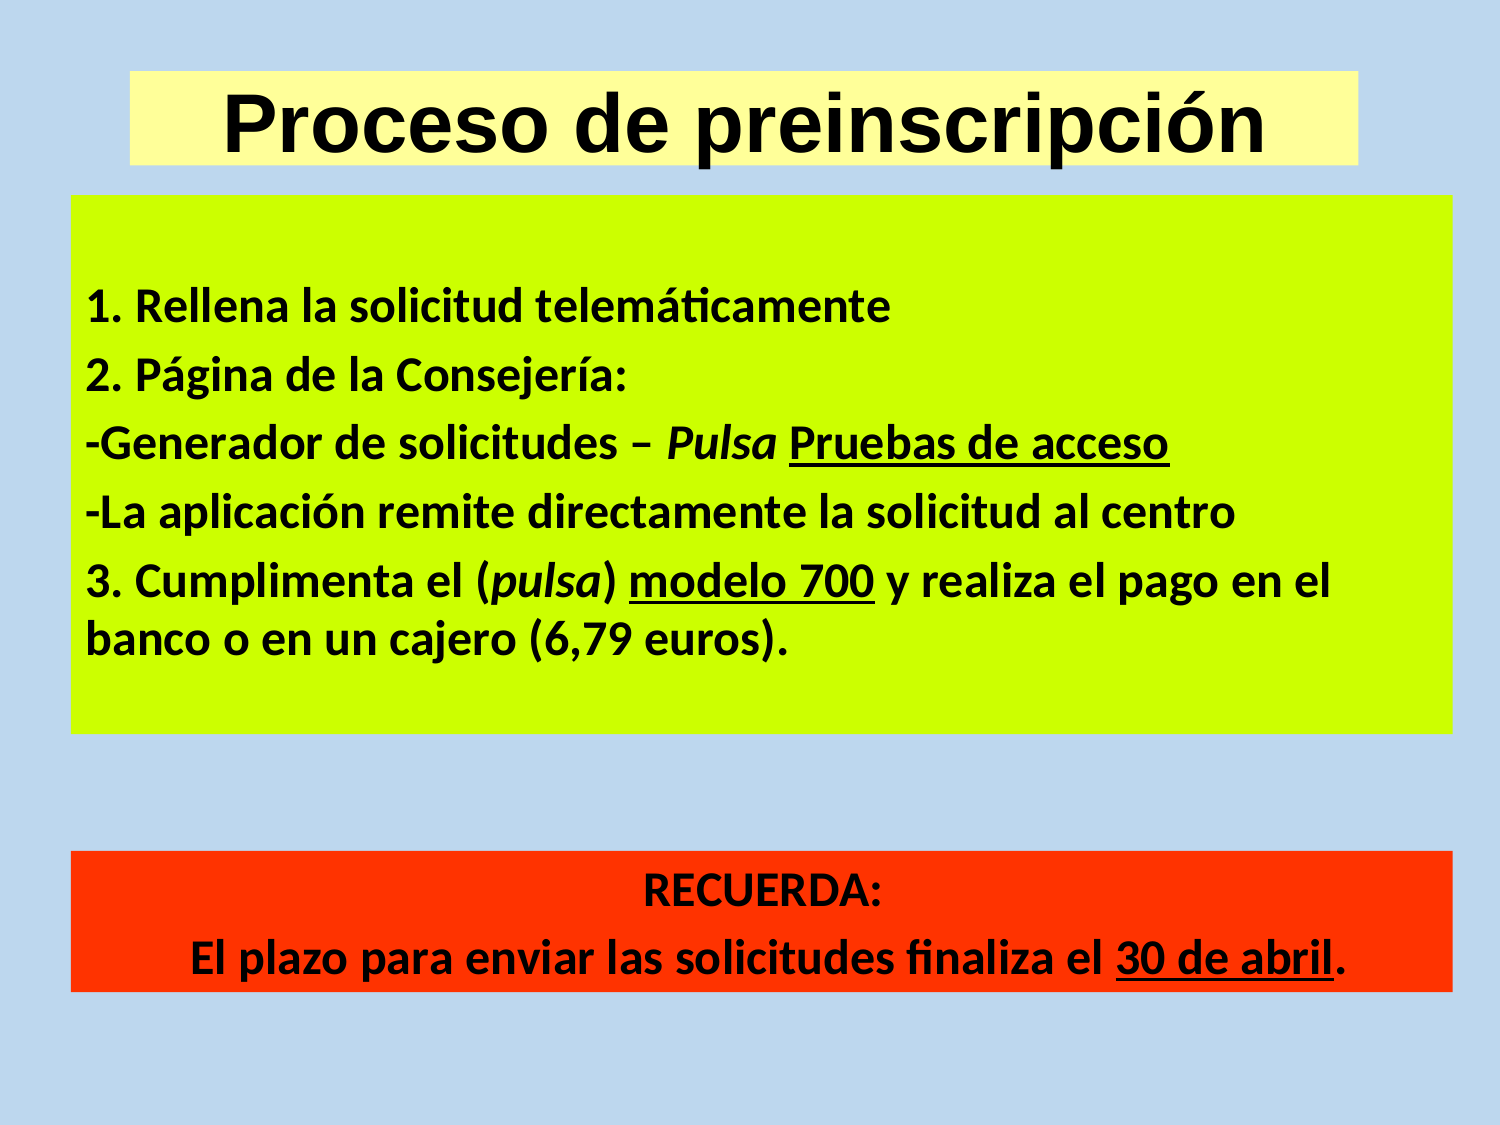

Proceso de preinscripción
1. Rellena la solicitud telemáticamente
2. Página de la Consejería:
-Generador de solicitudes – Pulsa Pruebas de acceso
-La aplicación remite directamente la solicitud al centro
3. Cumplimenta el (pulsa) modelo 700 y realiza el pago en el banco o en un cajero (6,79 euros).
RECUERDA:
El plazo para enviar las solicitudes finaliza el 30 de abril.